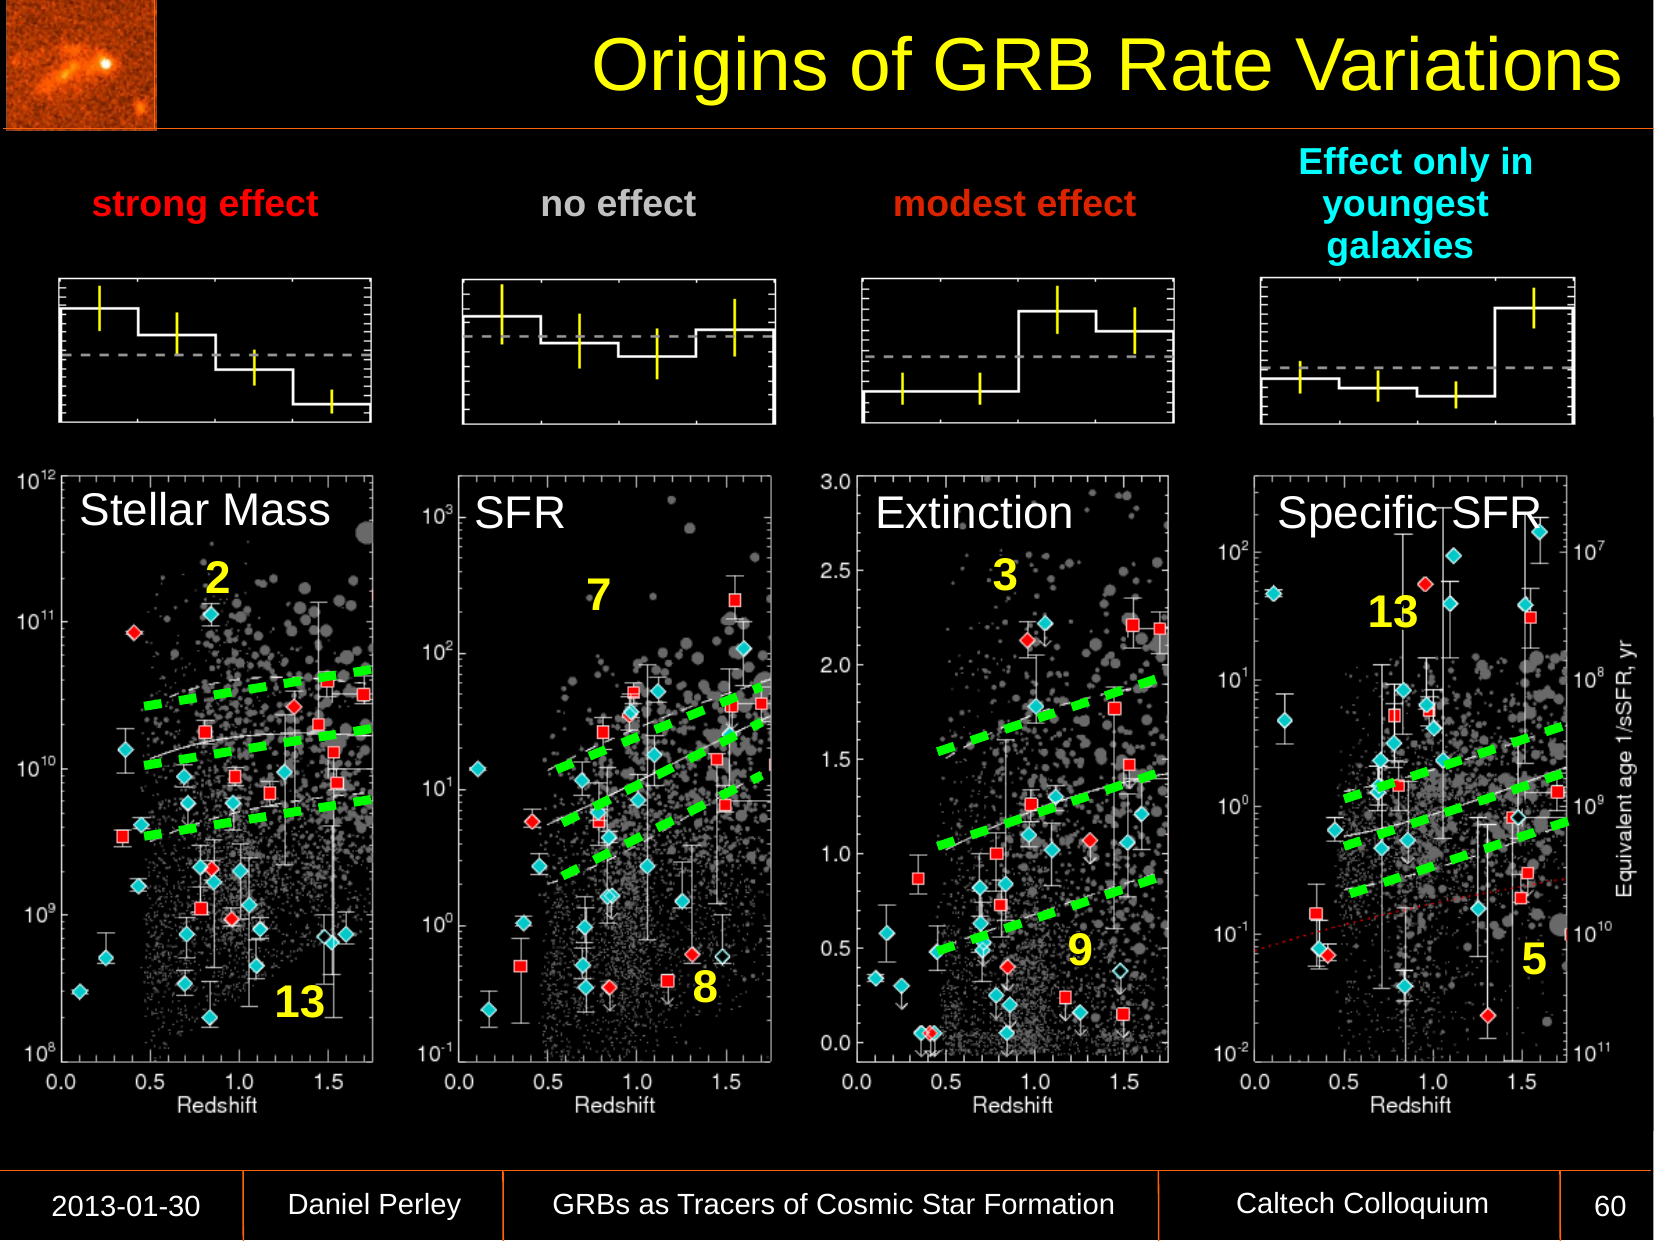

# Origins of GRB Rate Variations
Effect only in youngest galaxies
strong effect
no effect
modest effect
Stellar Mass
SFR
Extinction
Specific SFR
3
2
7
13
9
5
8
13
2013-01-30
60